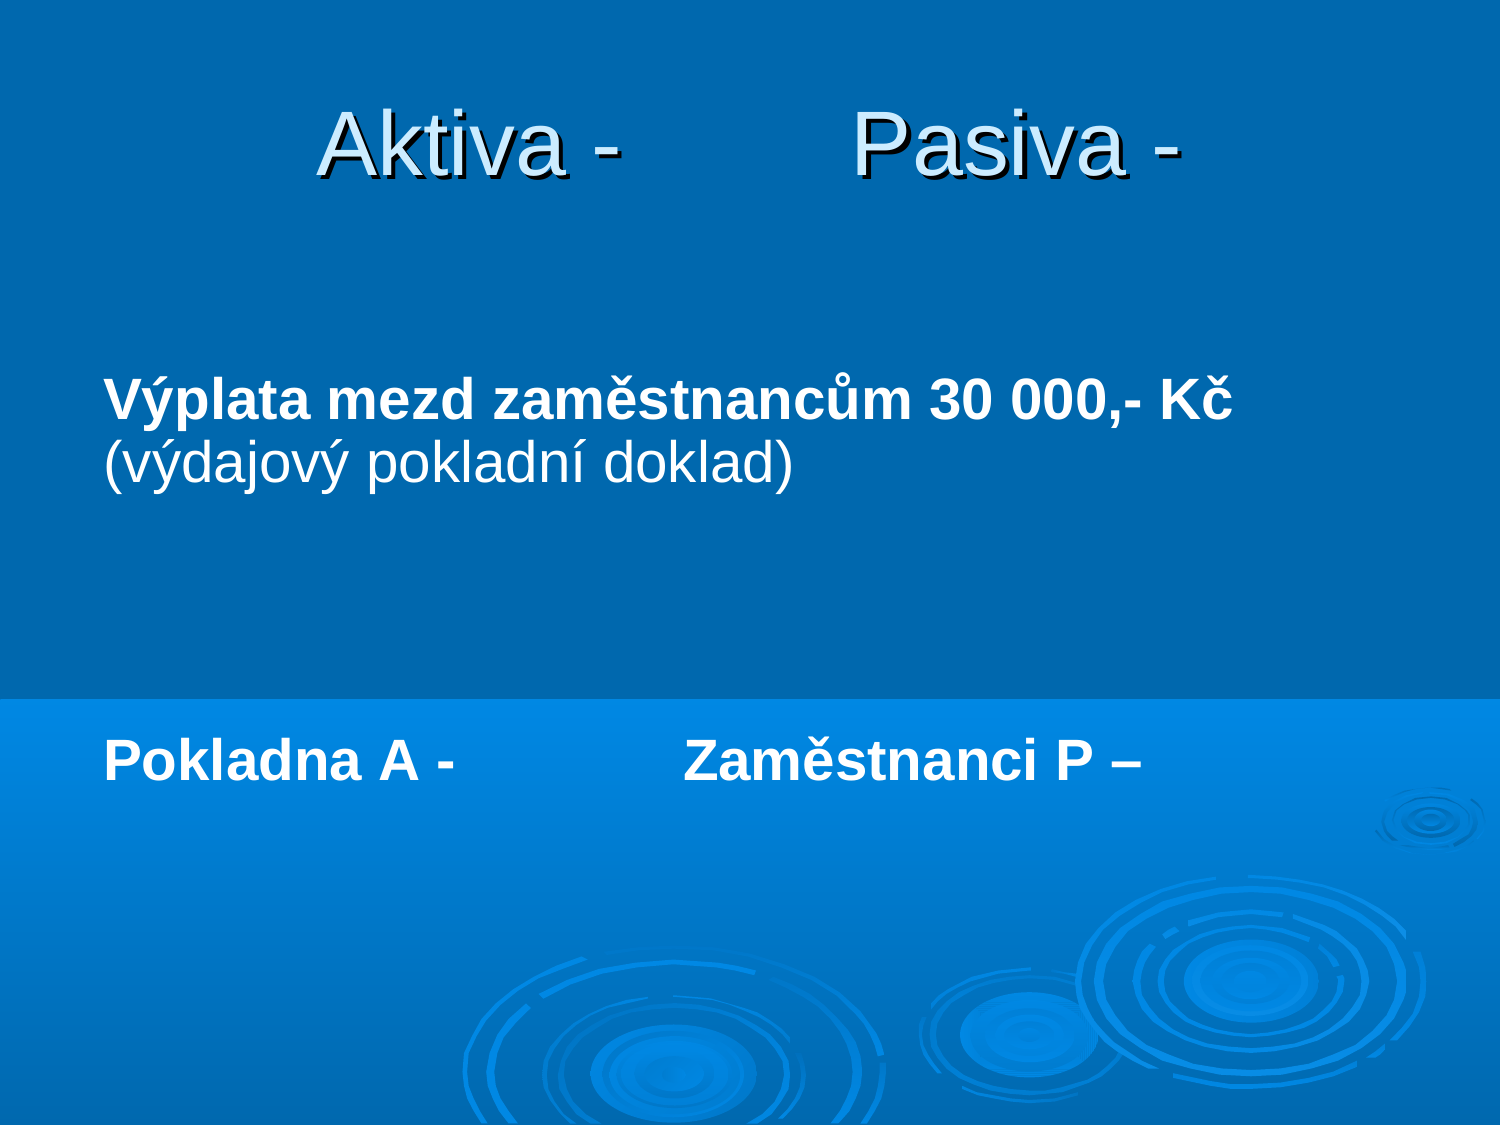

# Aktiva - Pasiva -
Výplata mezd zaměstnancům 30 000,- Kč (výdajový pokladní doklad)
Pokladna A - Zaměstnanci P –